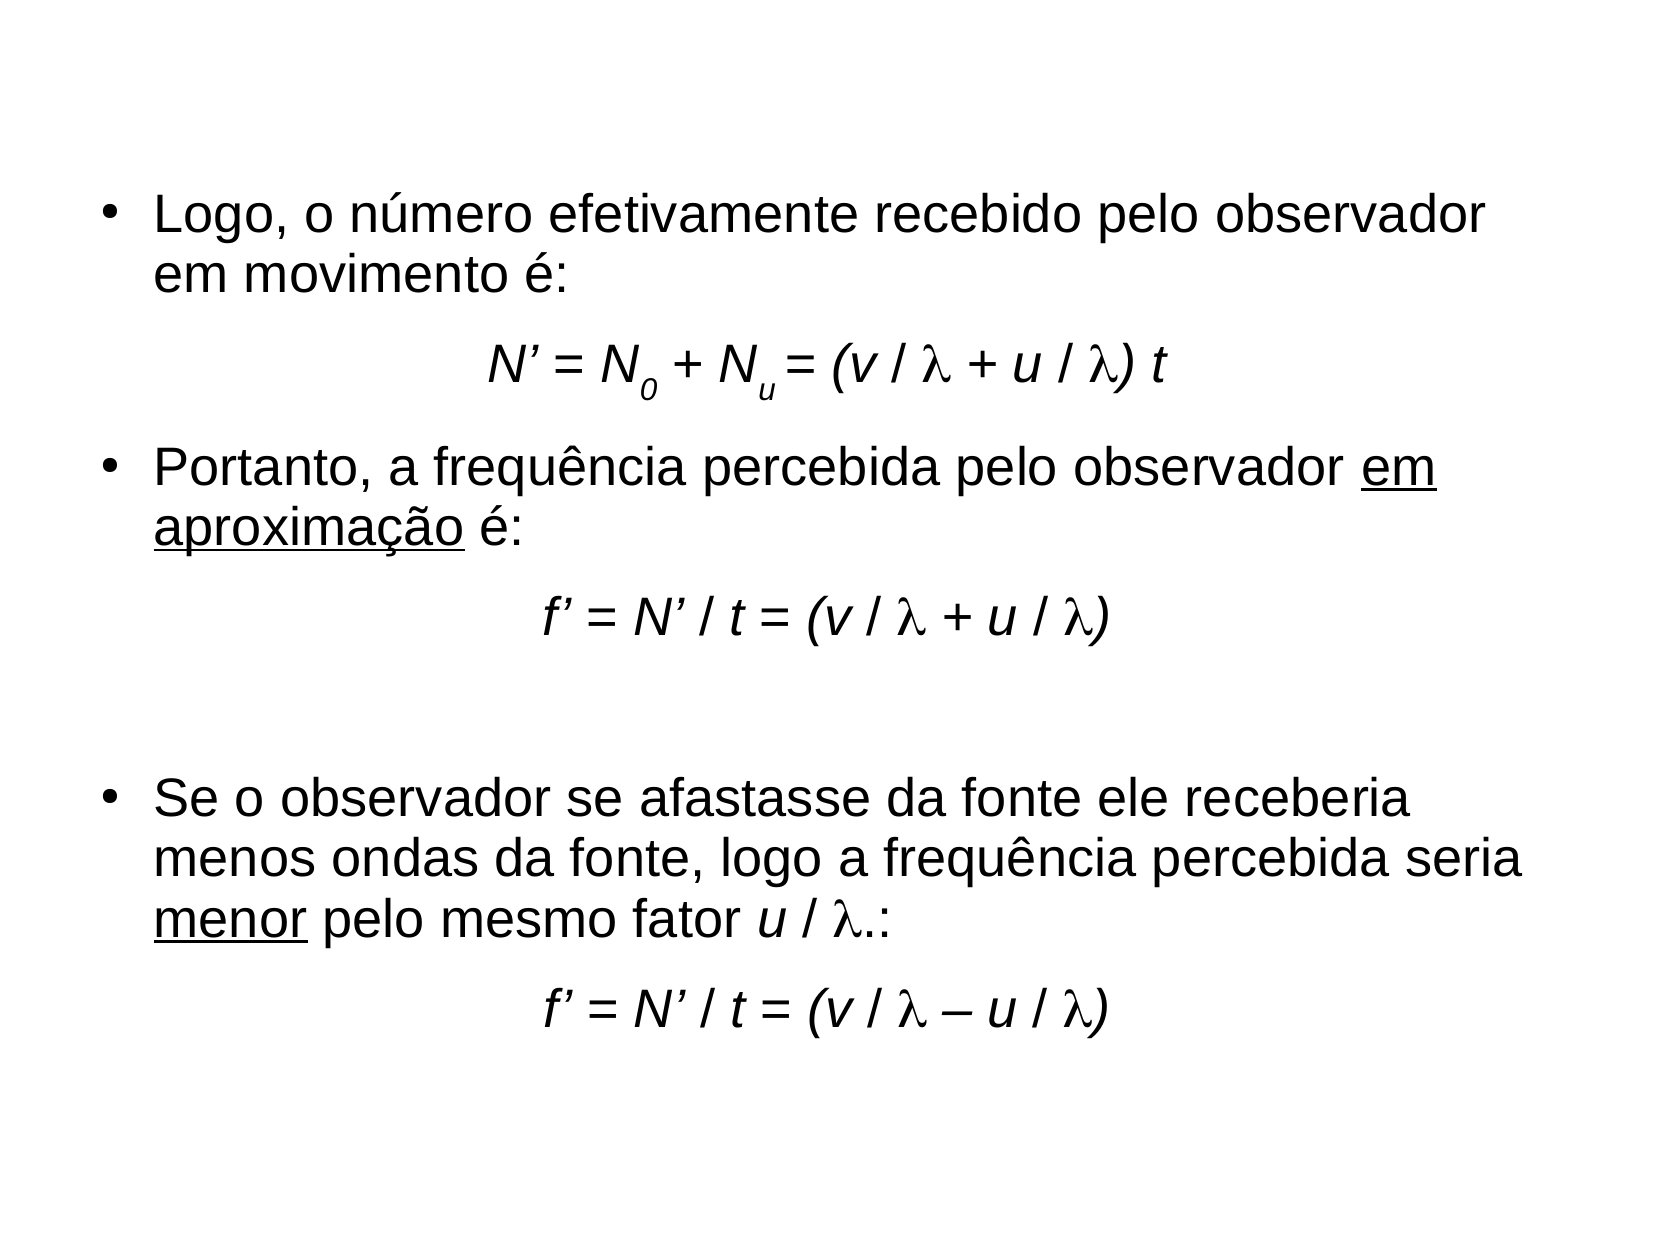

#
Logo, o número efetivamente recebido pelo observador em movimento é:
N’ = N0 + Nu = (v / l + u / l) t
Portanto, a frequência percebida pelo observador em aproximação é:
f’ = N’ / t = (v / l + u / l)
Se o observador se afastasse da fonte ele receberia menos ondas da fonte, logo a frequência percebida seria menor pelo mesmo fator u / l.:
f’ = N’ / t = (v / l – u / l)